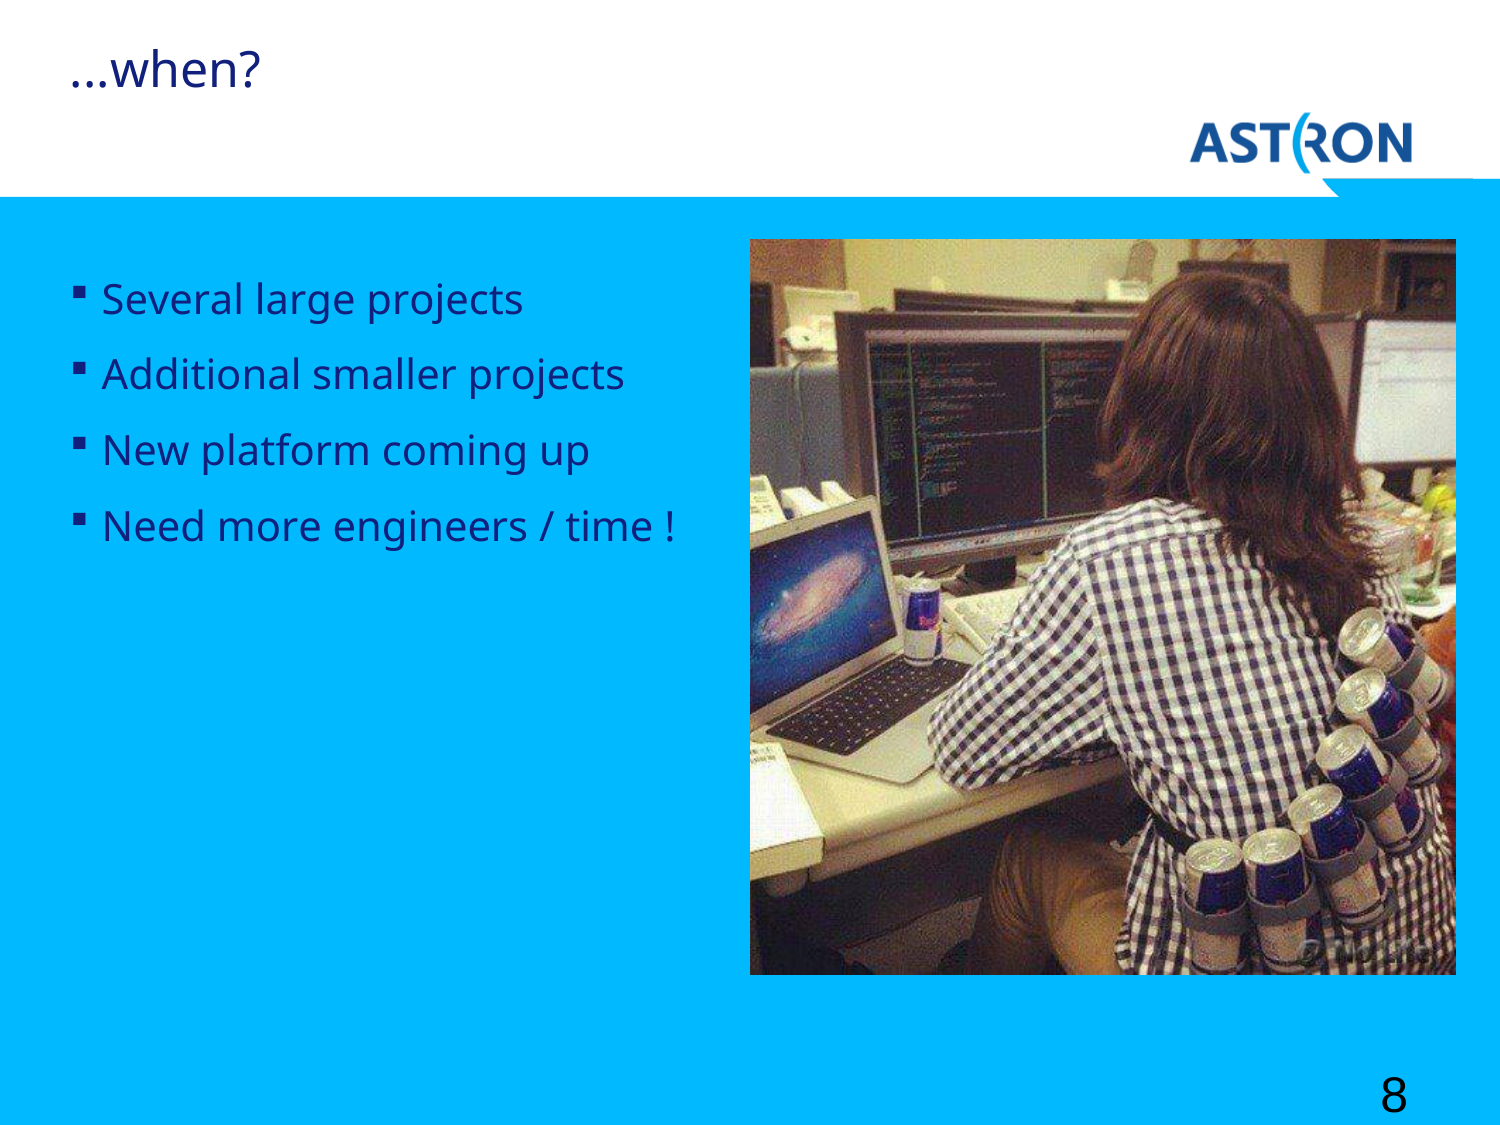

# ...when?
Several large projects
Additional smaller projects
New platform coming up
Need more engineers / time !
8